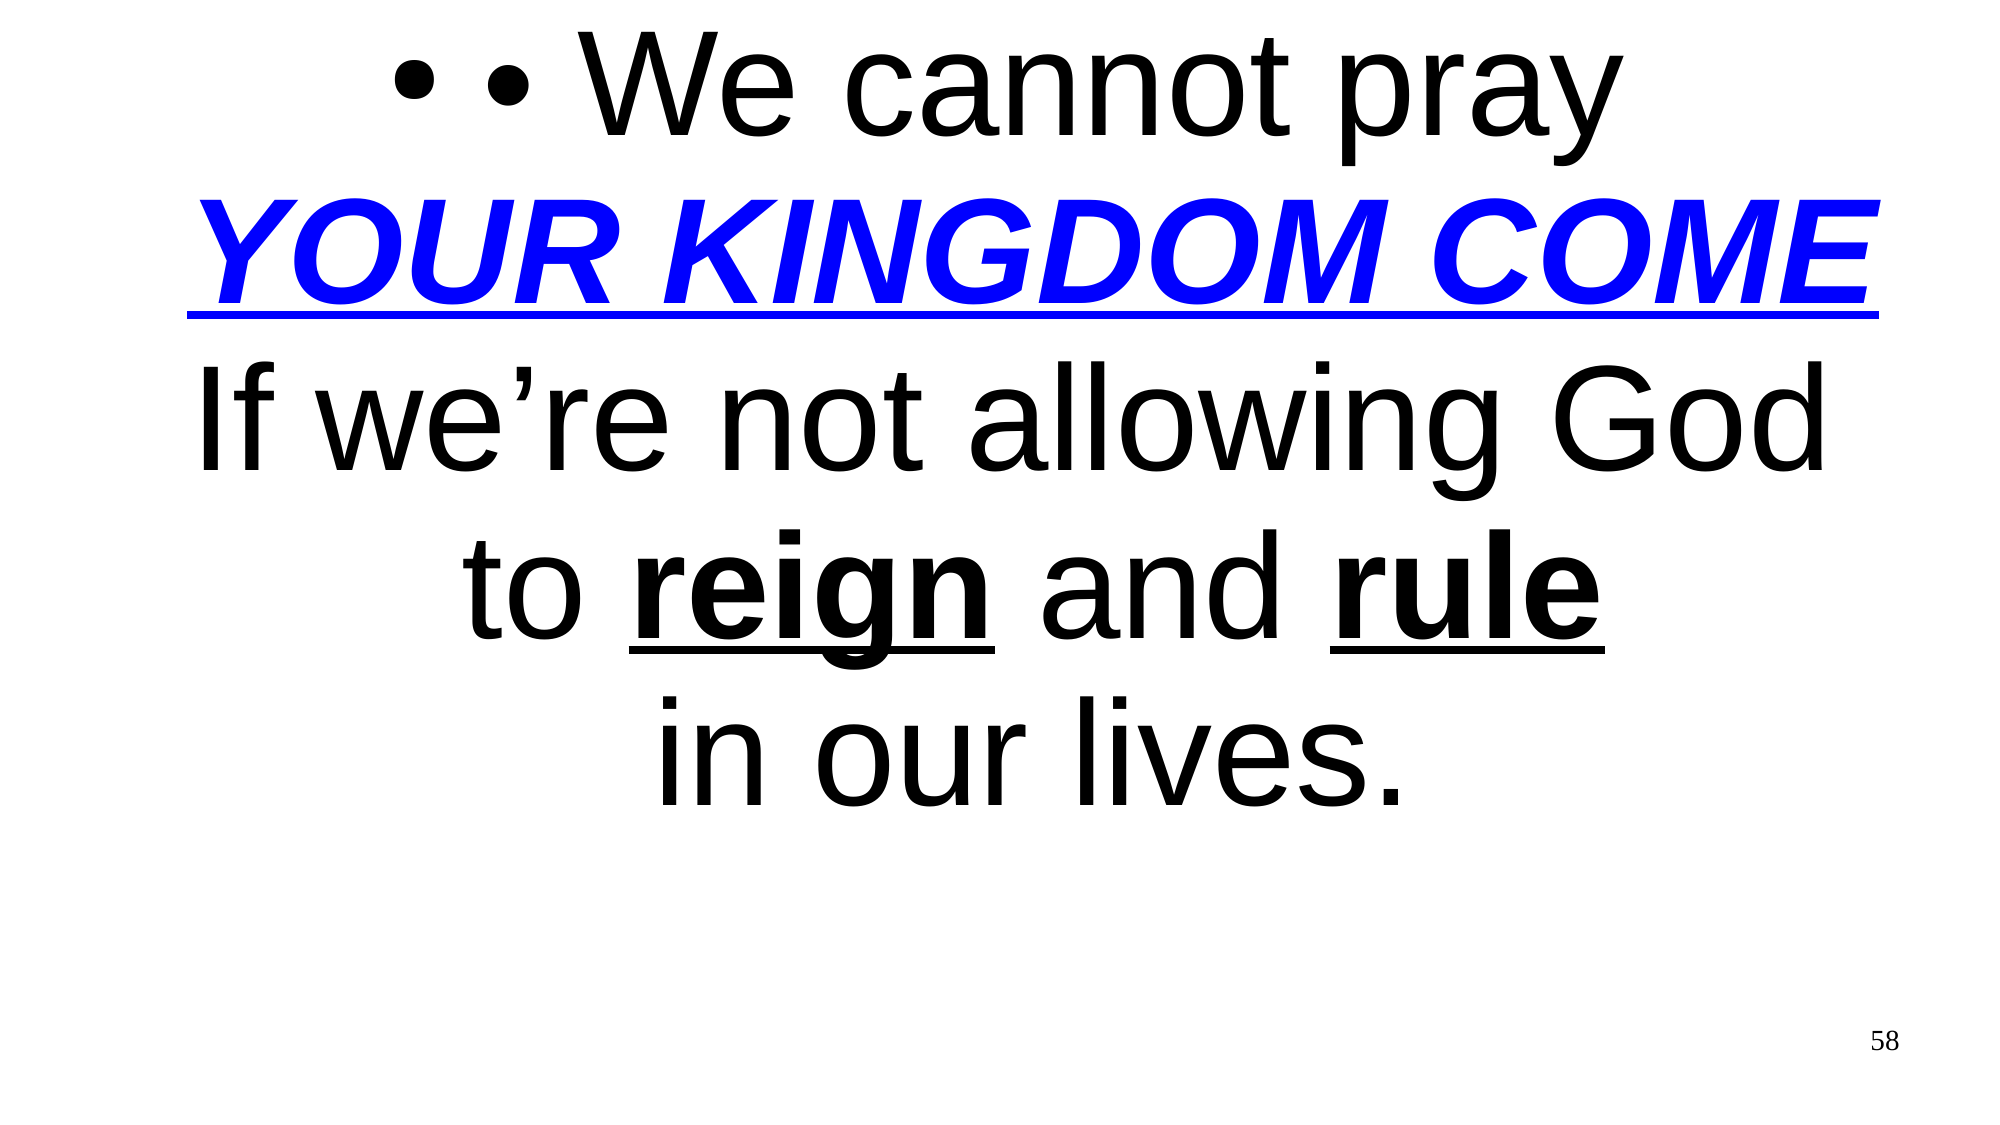

# • We cannot pray YOUR KINGDOM COME If we’re not allowing God to reign and rule in our lives.
58